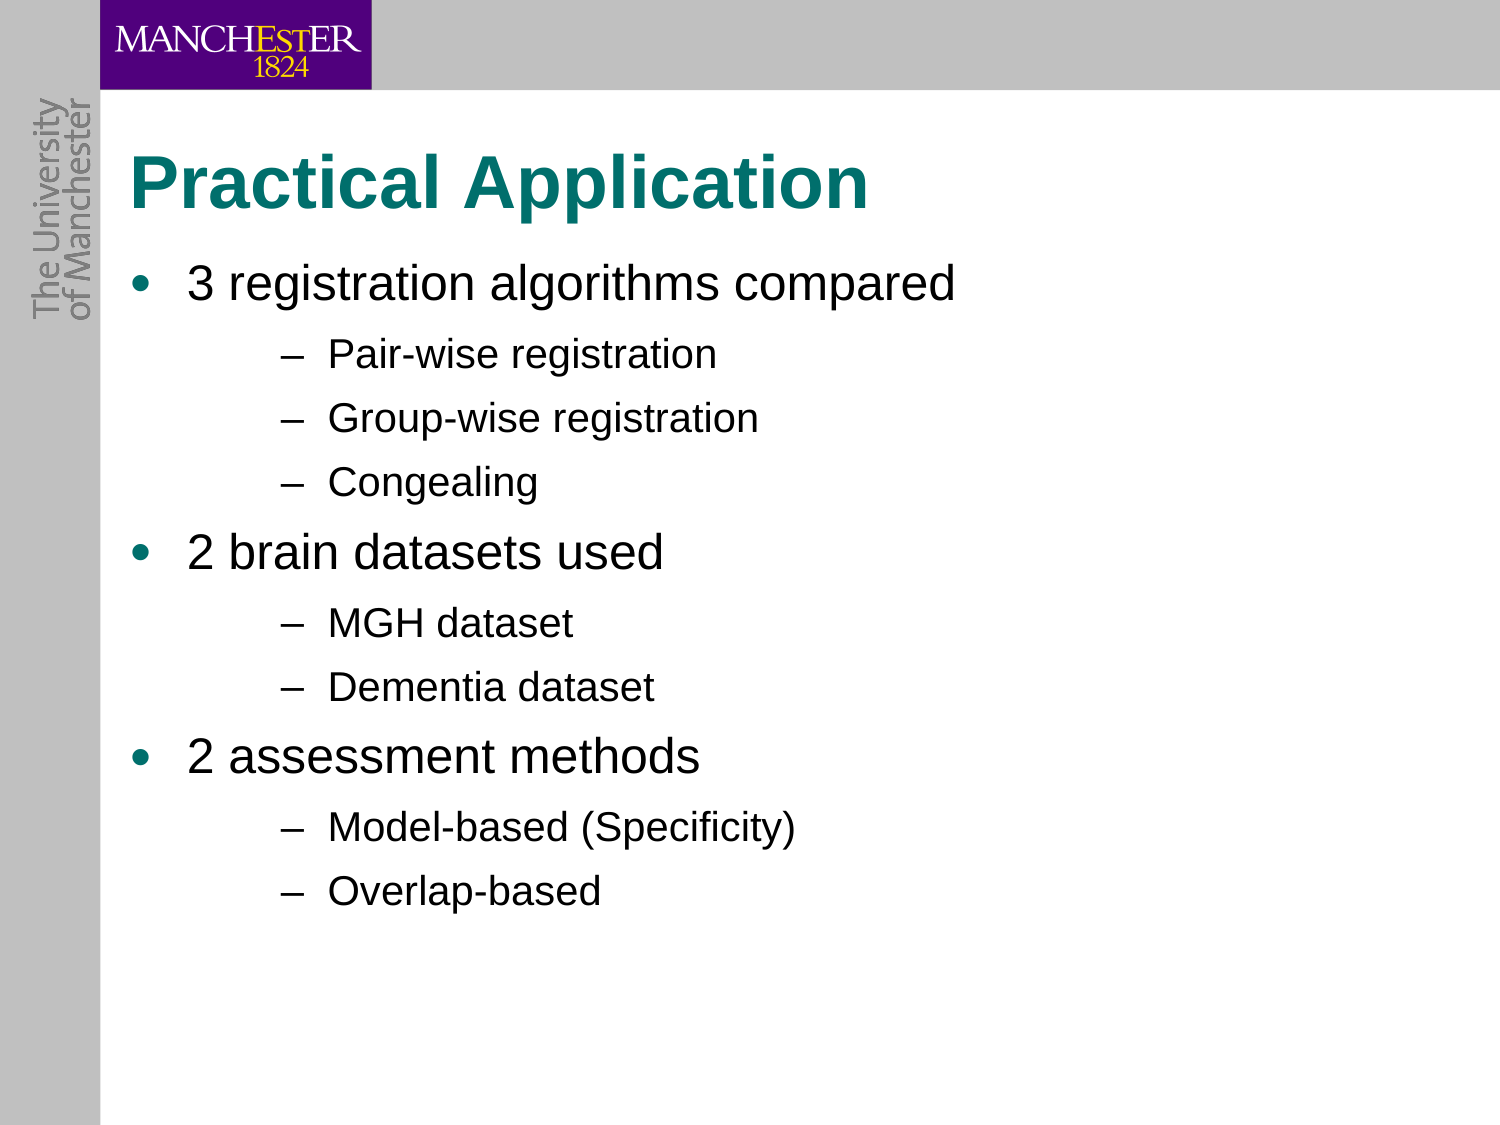

# Practical Application
3 registration algorithms compared
Pair-wise registration
Group-wise registration
Congealing
2 brain datasets used
MGH dataset
Dementia dataset
2 assessment methods
Model-based (Specificity)
Overlap-based